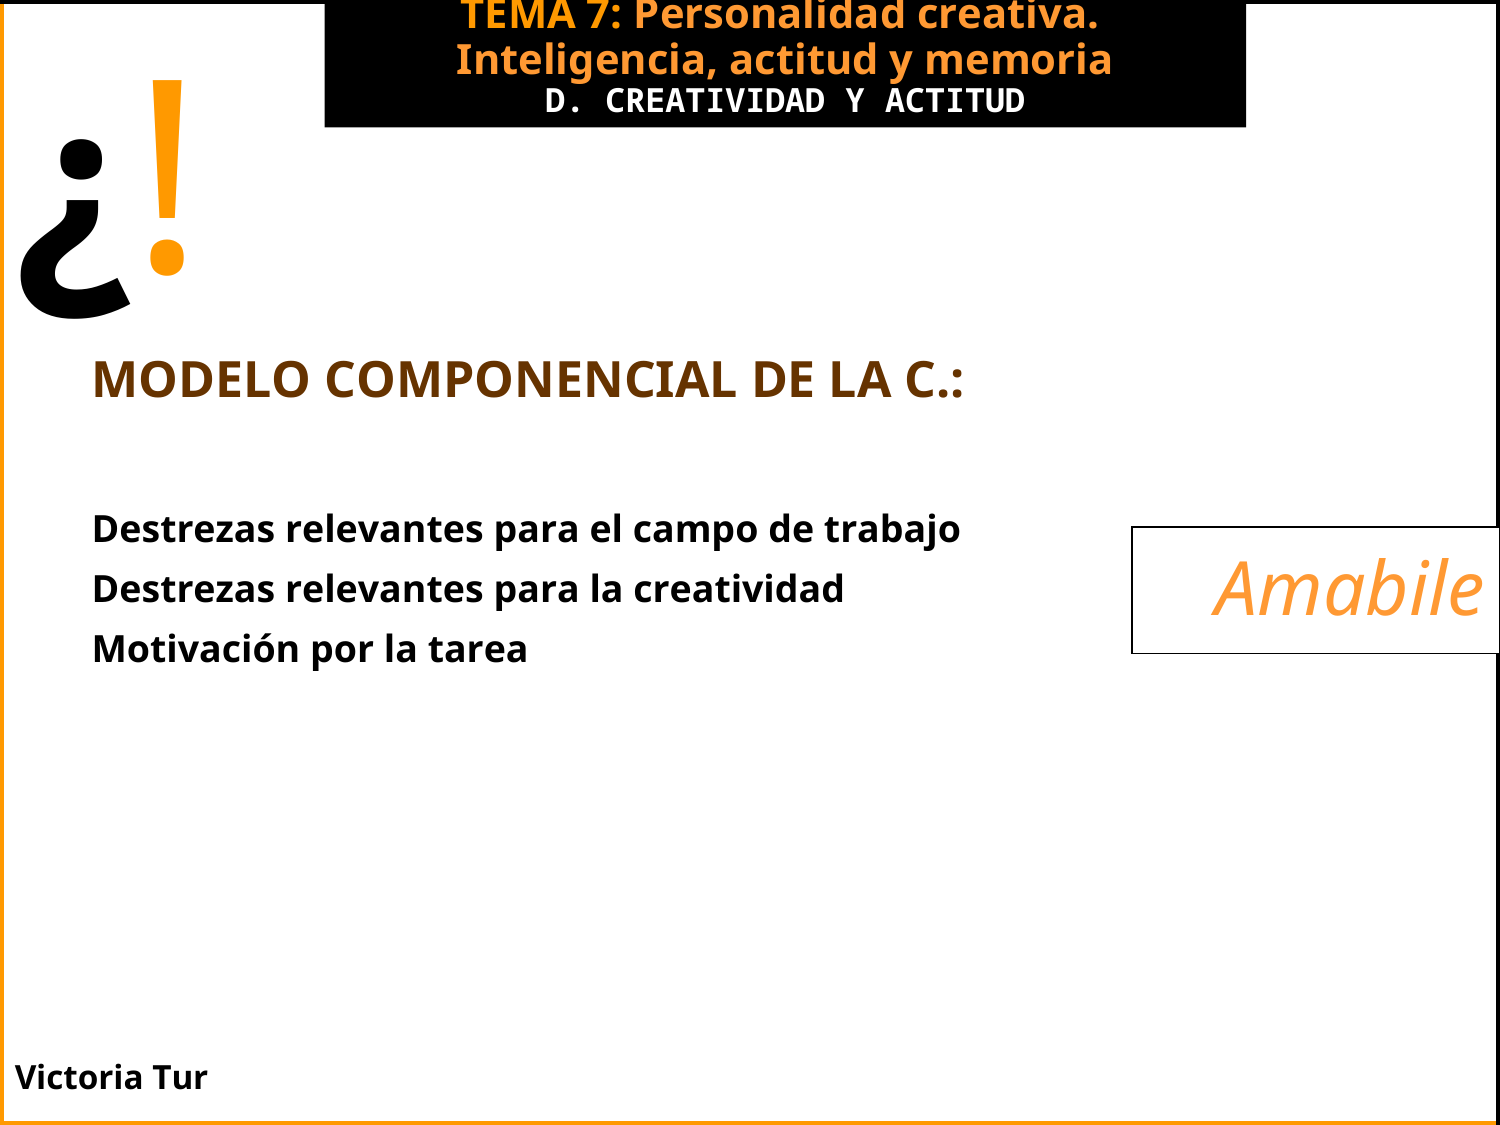

# MODELO COMPONENCIAL DE LA C.:
Destrezas relevantes para el campo de trabajo
Destrezas relevantes para la creatividad
Motivación por la tarea
Amabile